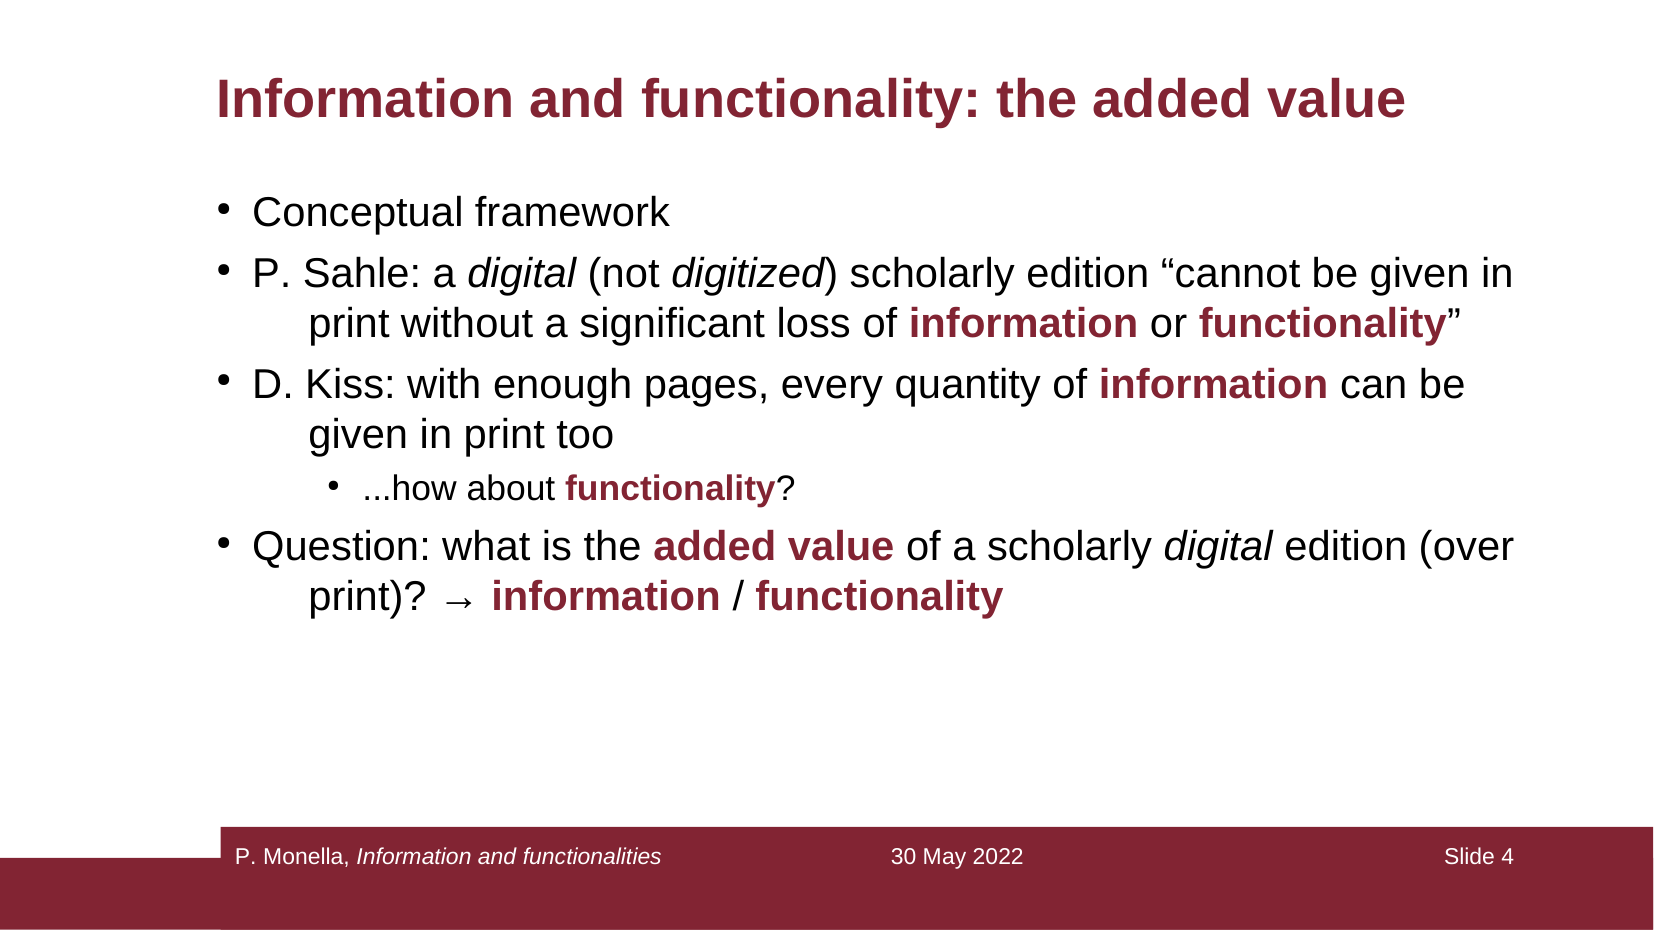

# Information and functionality: the added value
Conceptual framework
P. Sahle: a digital (not digitized) scholarly edition “cannot be given in print without a significant loss of information or functionality”
D. Kiss: with enough pages, every quantity of information can be given in print too
...how about functionality?
Question: what is the added value of a scholarly digital edition (over print)? → information / functionality
Titolo Presentazione
4